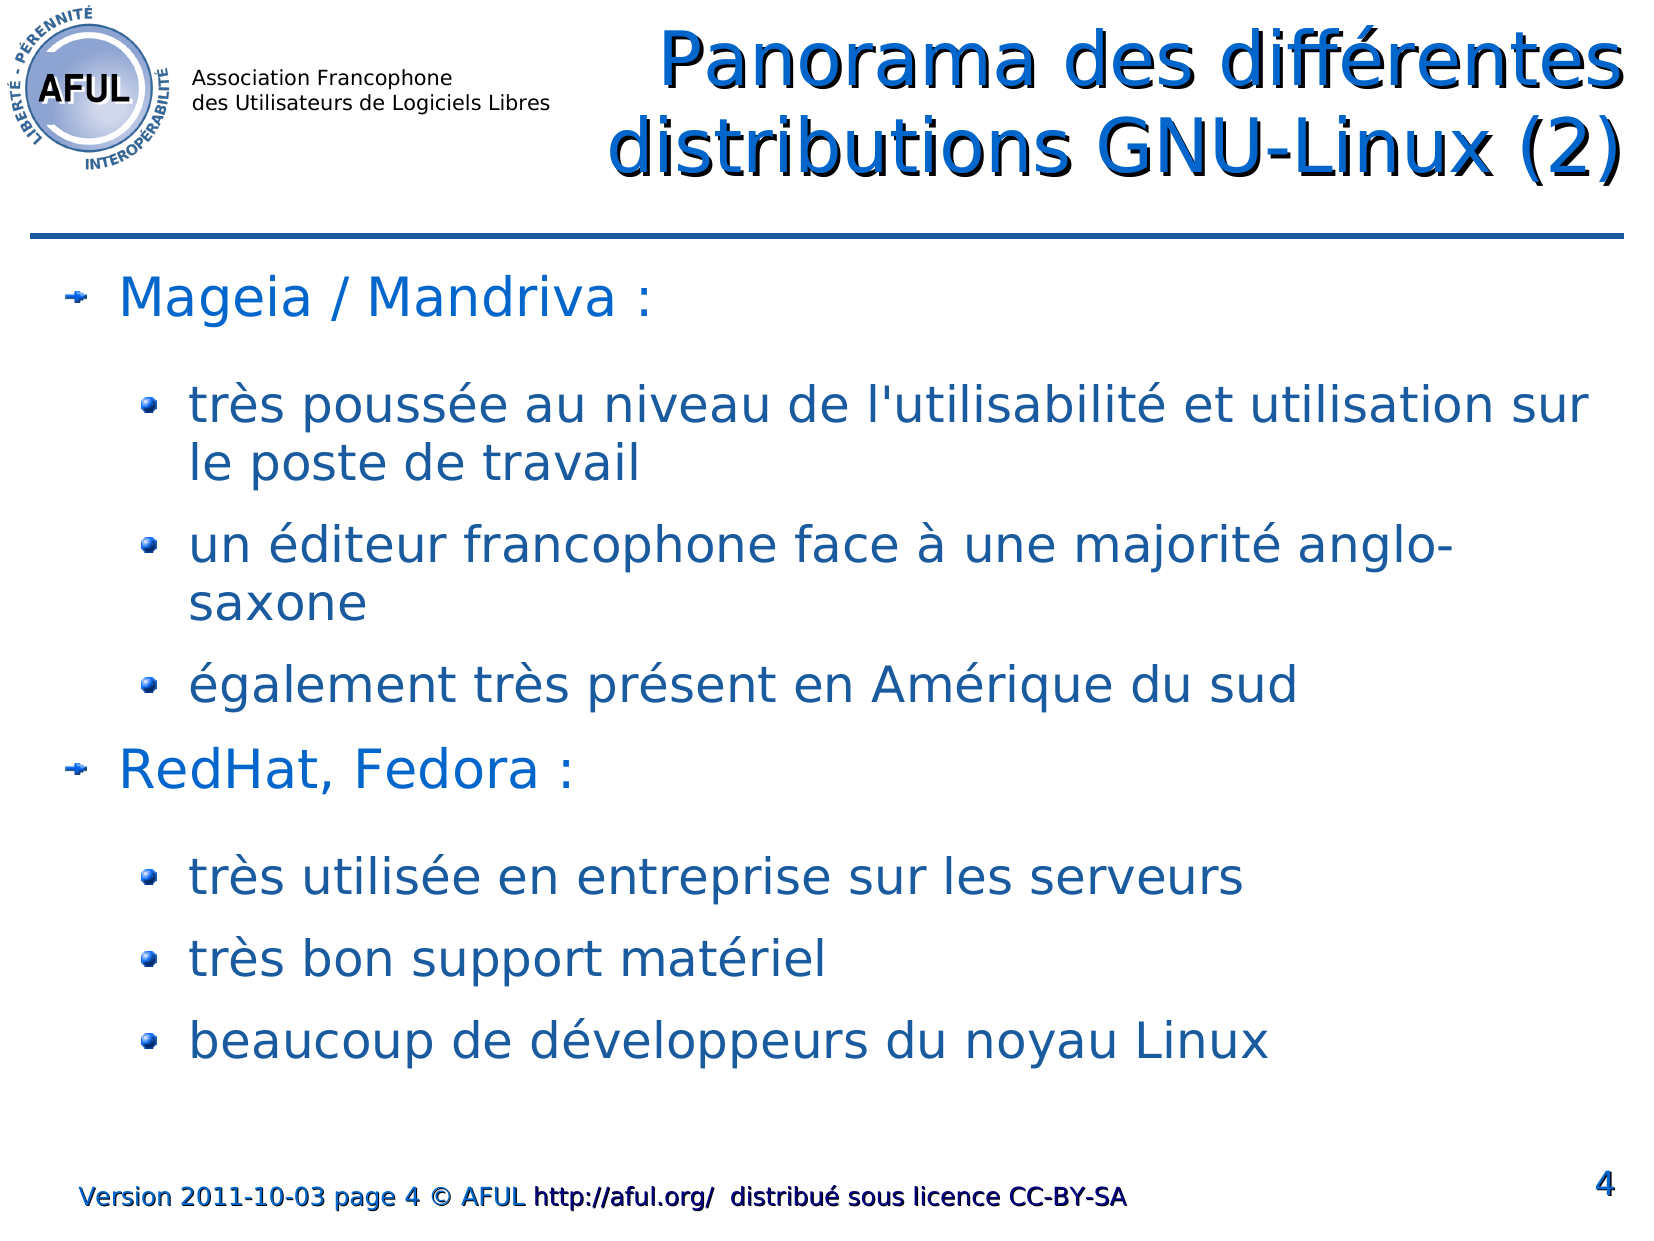

# Panorama des différentes distributions GNU-Linux (2)
Mageia / Mandriva :
très poussée au niveau de l'utilisabilité et utilisation sur le poste de travail
un éditeur francophone face à une majorité anglo-saxone
également très présent en Amérique du sud
RedHat, Fedora :
très utilisée en entreprise sur les serveurs
très bon support matériel
beaucoup de développeurs du noyau Linux